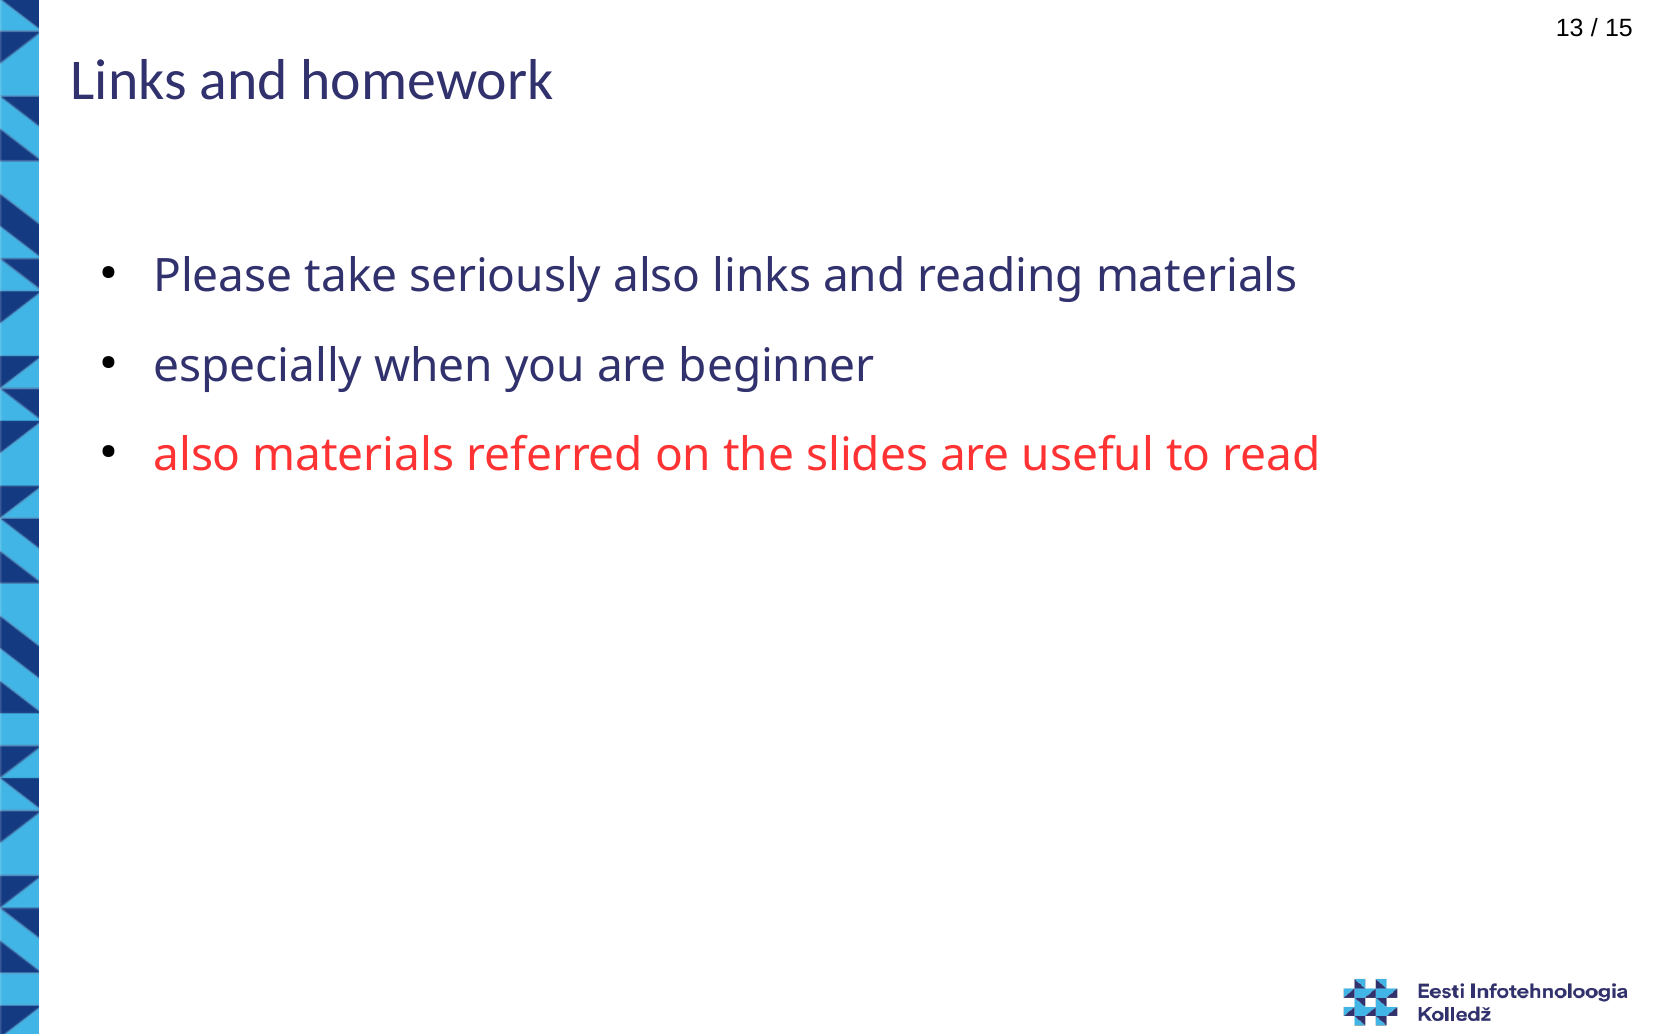

# Links and homework
Please take seriously also links and reading materials
especially when you are beginner
also materials referred on the slides are useful to read